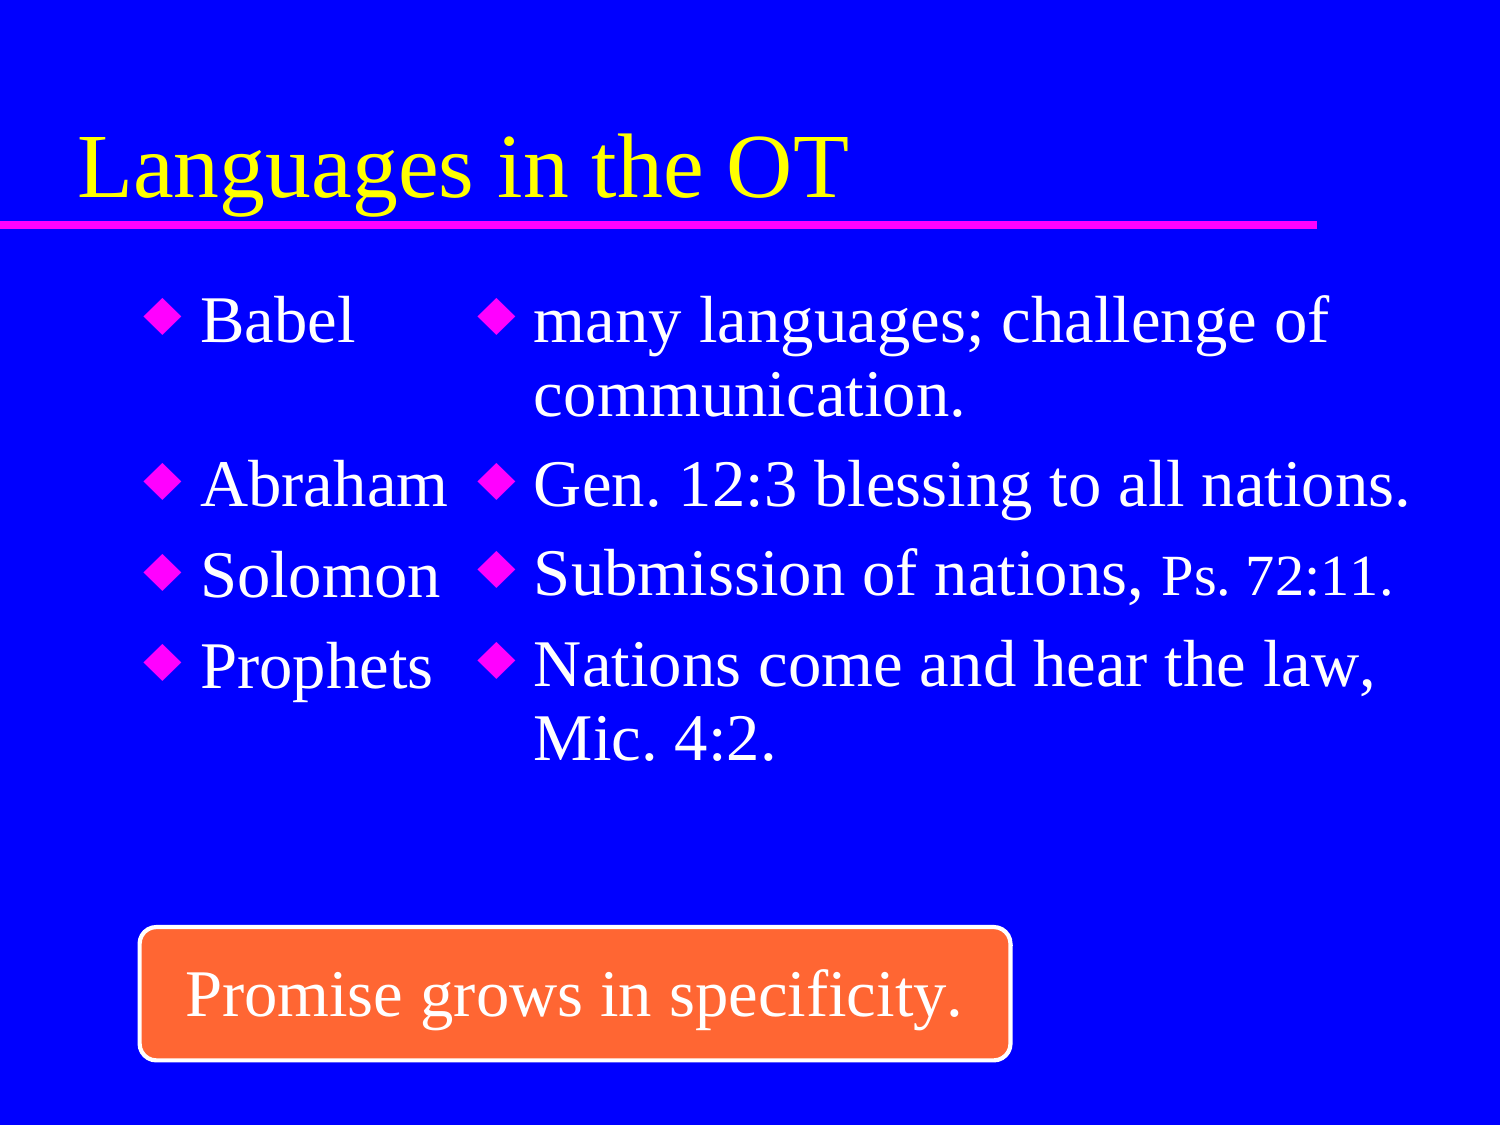

# Languages in the OT
Babel
Abraham
Solomon
Prophets
many languages; challenge of communication.
Gen. 12:3 blessing to all nations.
Submission of nations, Ps. 72:11.
Nations come and hear the law, Mic. 4:2.
Promise grows in specificity.